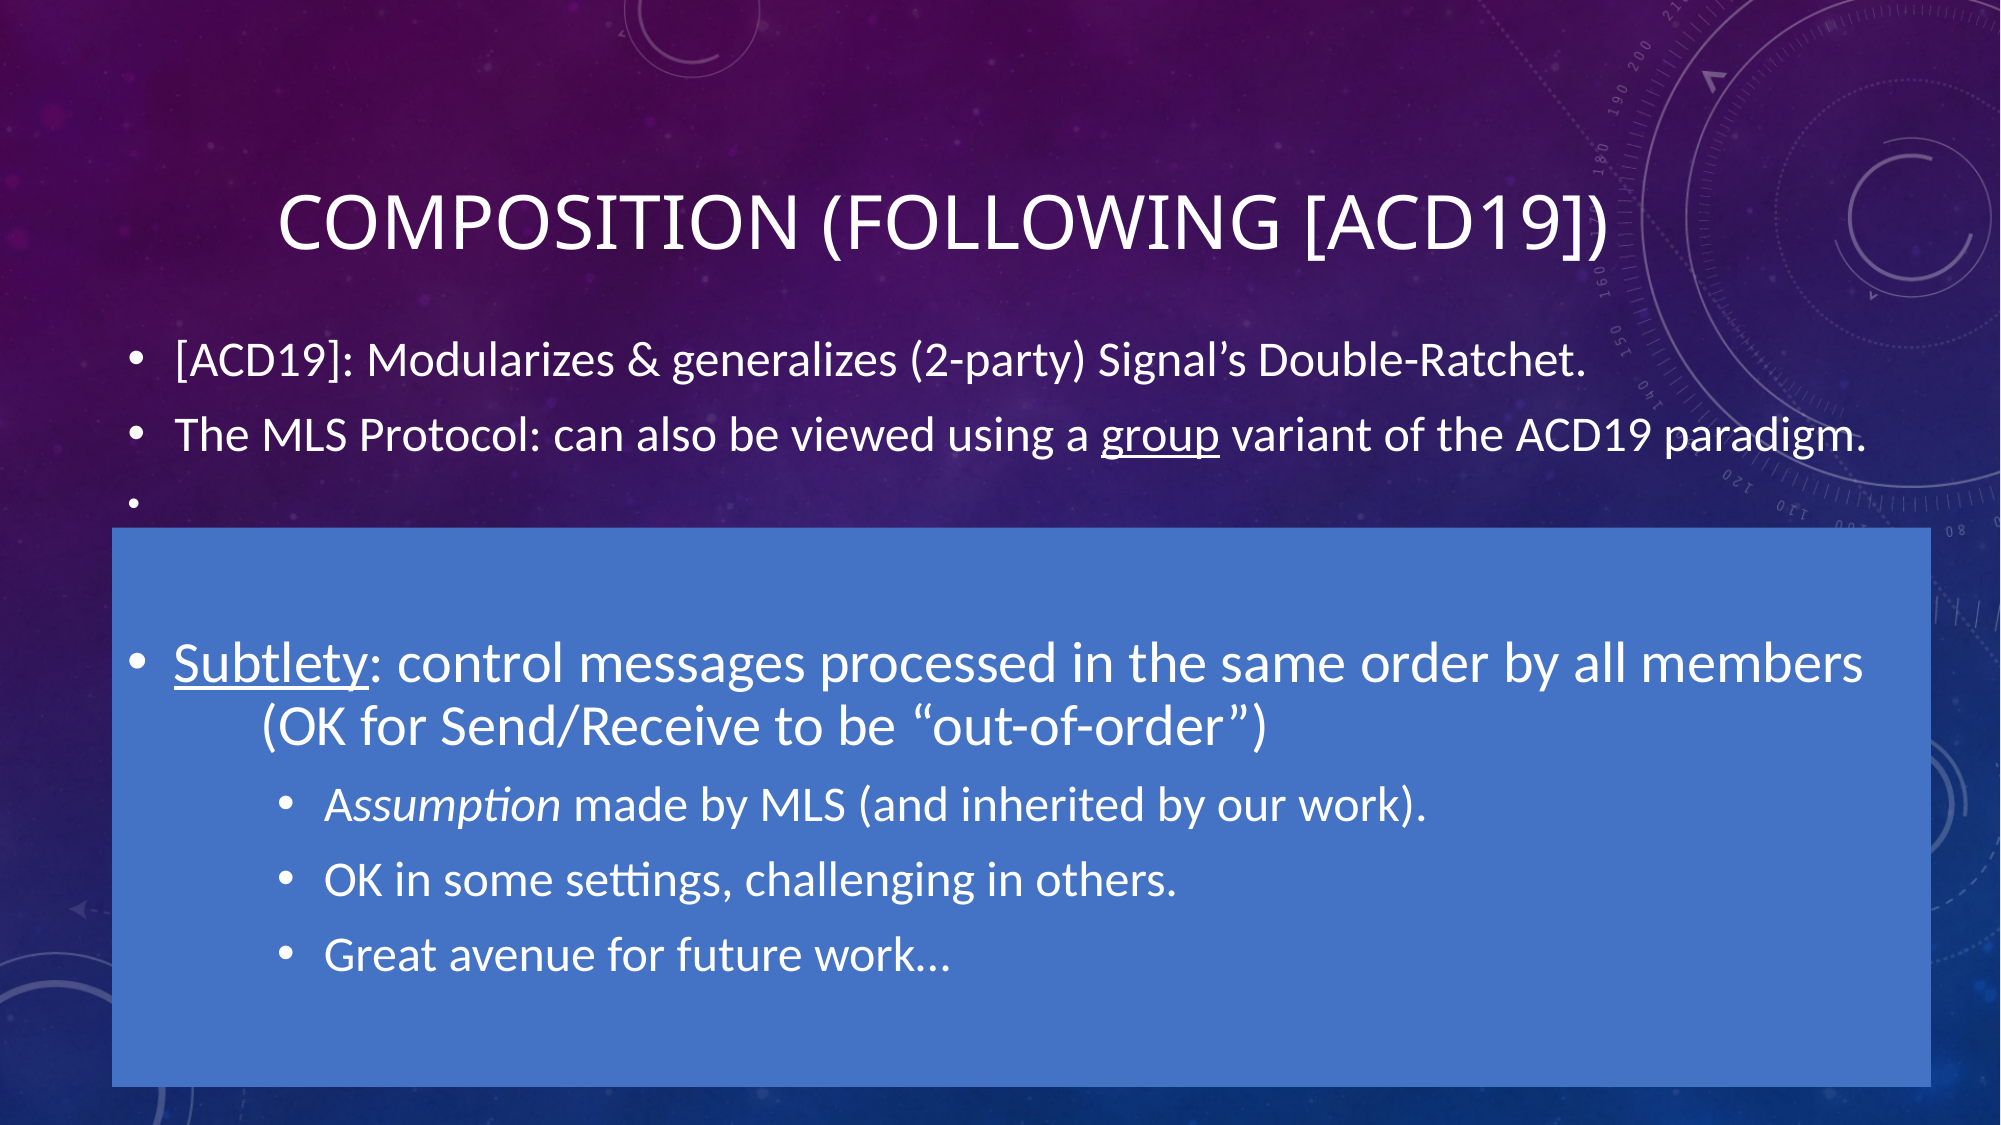

# Composition (following [ACD19])
[ACD19]: Modularizes & generalizes (2-party) Signal’s Double-Ratchet.
The MLS Protocol: can also be viewed using a group variant of the ACD19 paradigm.
Subtlety: control messages processed in the same order by all members (OK for Send/Receive to be “out-of-order”)
Assumption made by MLS (and inherited by our work).
OK in some settings, challenging in others.
Great avenue for future work…